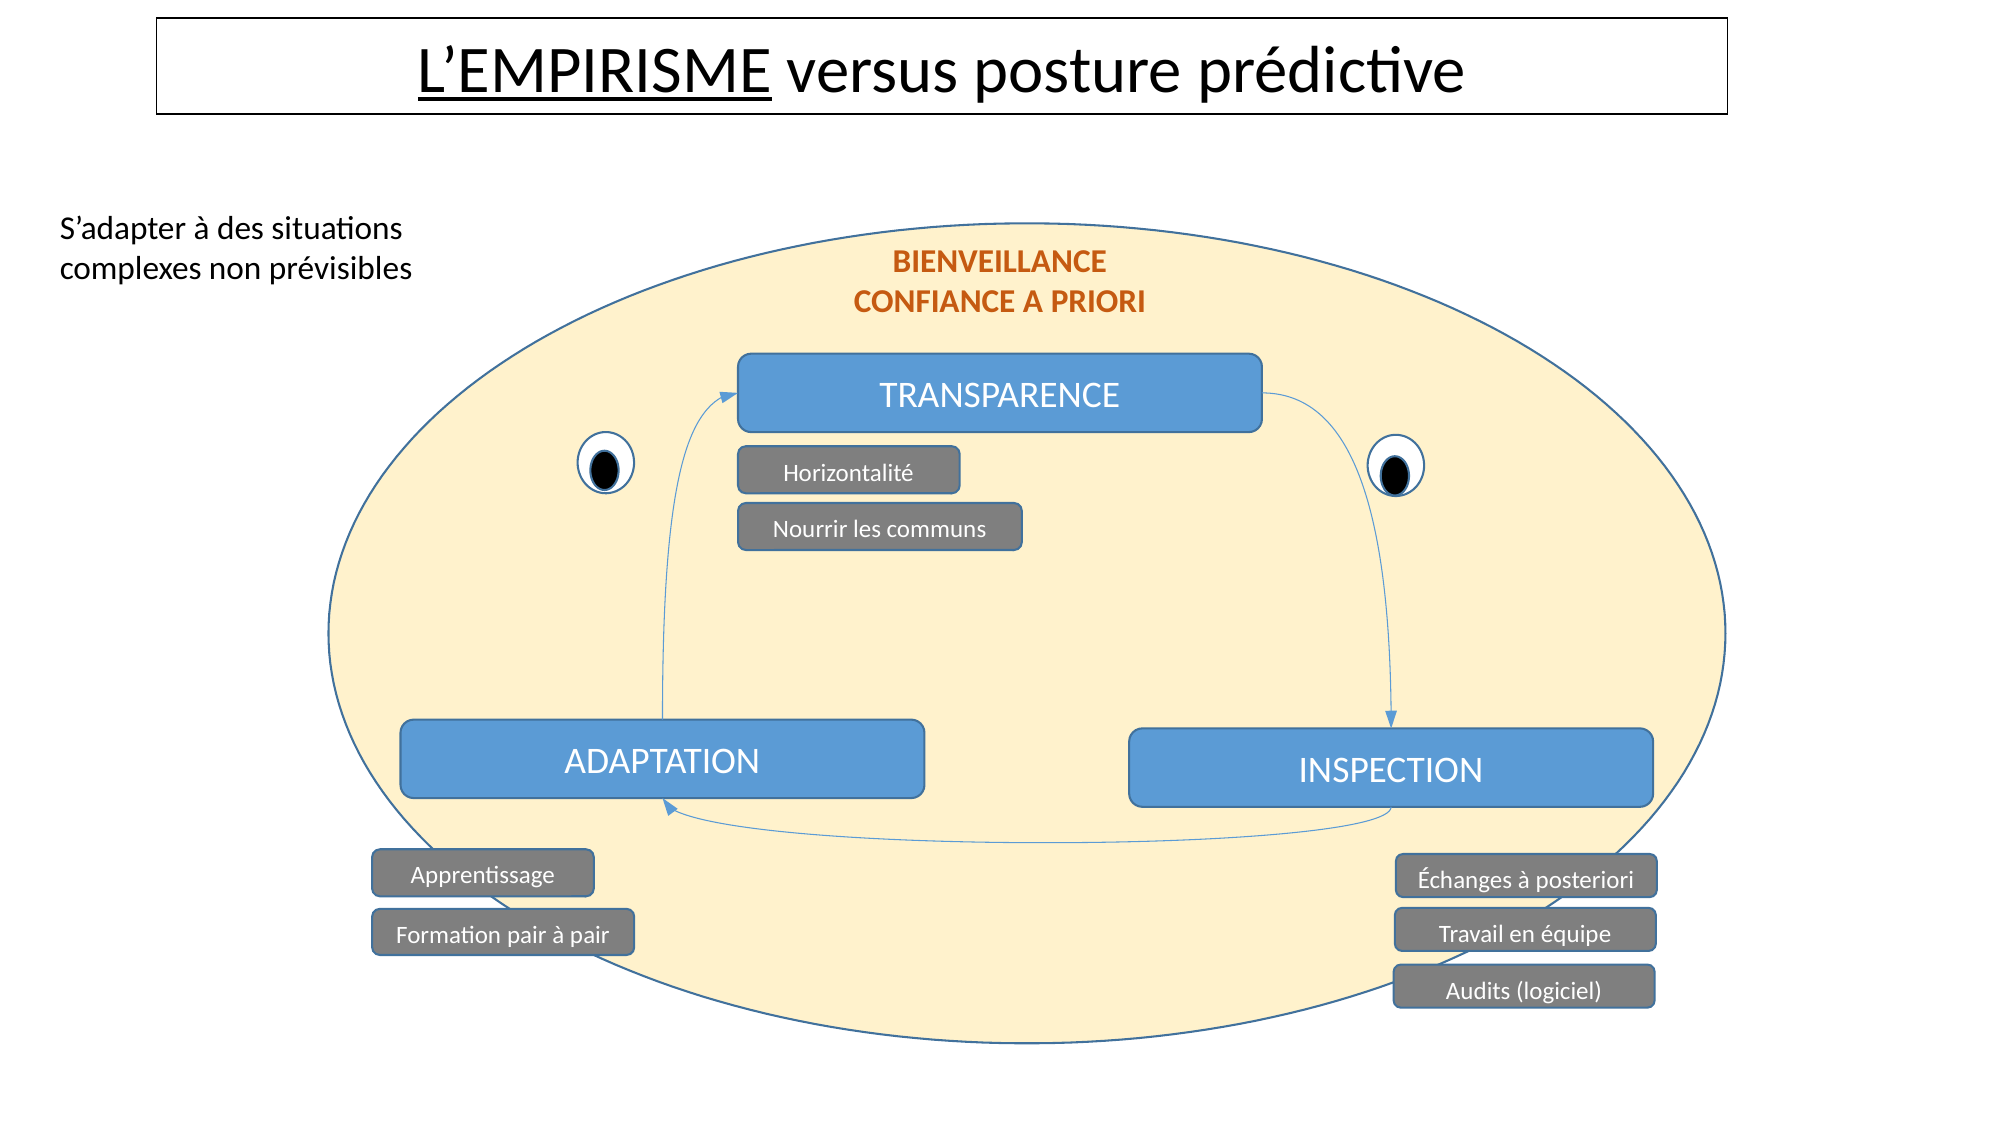

L’EMPIRISME versus posture prédictive
S’adapter à des situations complexes non prévisibles
BIENVEILLANCE
CONFIANCE A PRIORI
TRANSPARENCE
Horizontalité
Nourrir les communs
ADAPTATION
INSPECTION
Apprentissage
Échanges à posteriori
Travail en équipe
Formation pair à pair
Audits (logiciel)